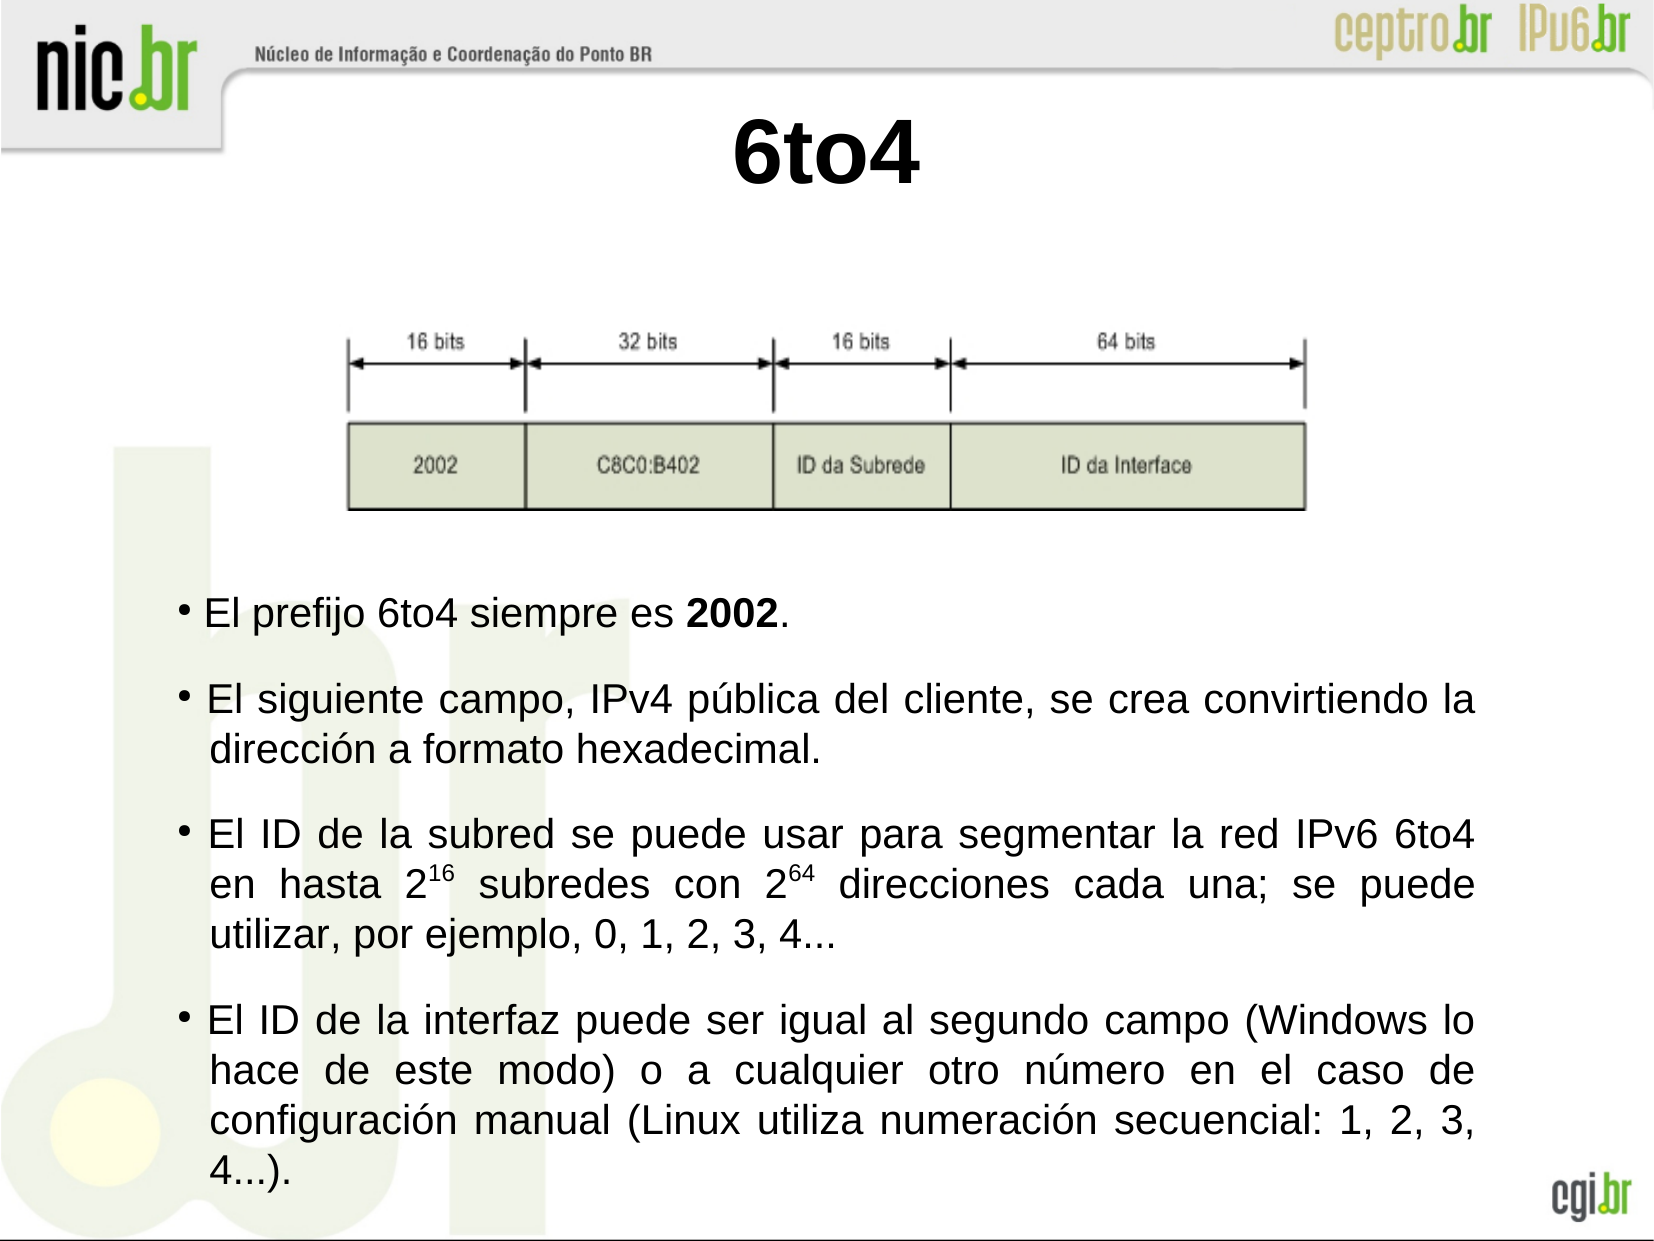

# 6to4
 El prefijo 6to4 siempre es 2002.
 El siguiente campo, IPv4 pública del cliente, se crea convirtiendo la dirección a formato hexadecimal.
 El ID de la subred se puede usar para segmentar la red IPv6 6to4 en hasta 216 subredes con 264 direcciones cada una; se puede utilizar, por ejemplo, 0, 1, 2, 3, 4...
 El ID de la interfaz puede ser igual al segundo campo (Windows lo hace de este modo) o a cualquier otro número en el caso de configuración manual (Linux utiliza numeración secuencial: 1, 2, 3, 4...).